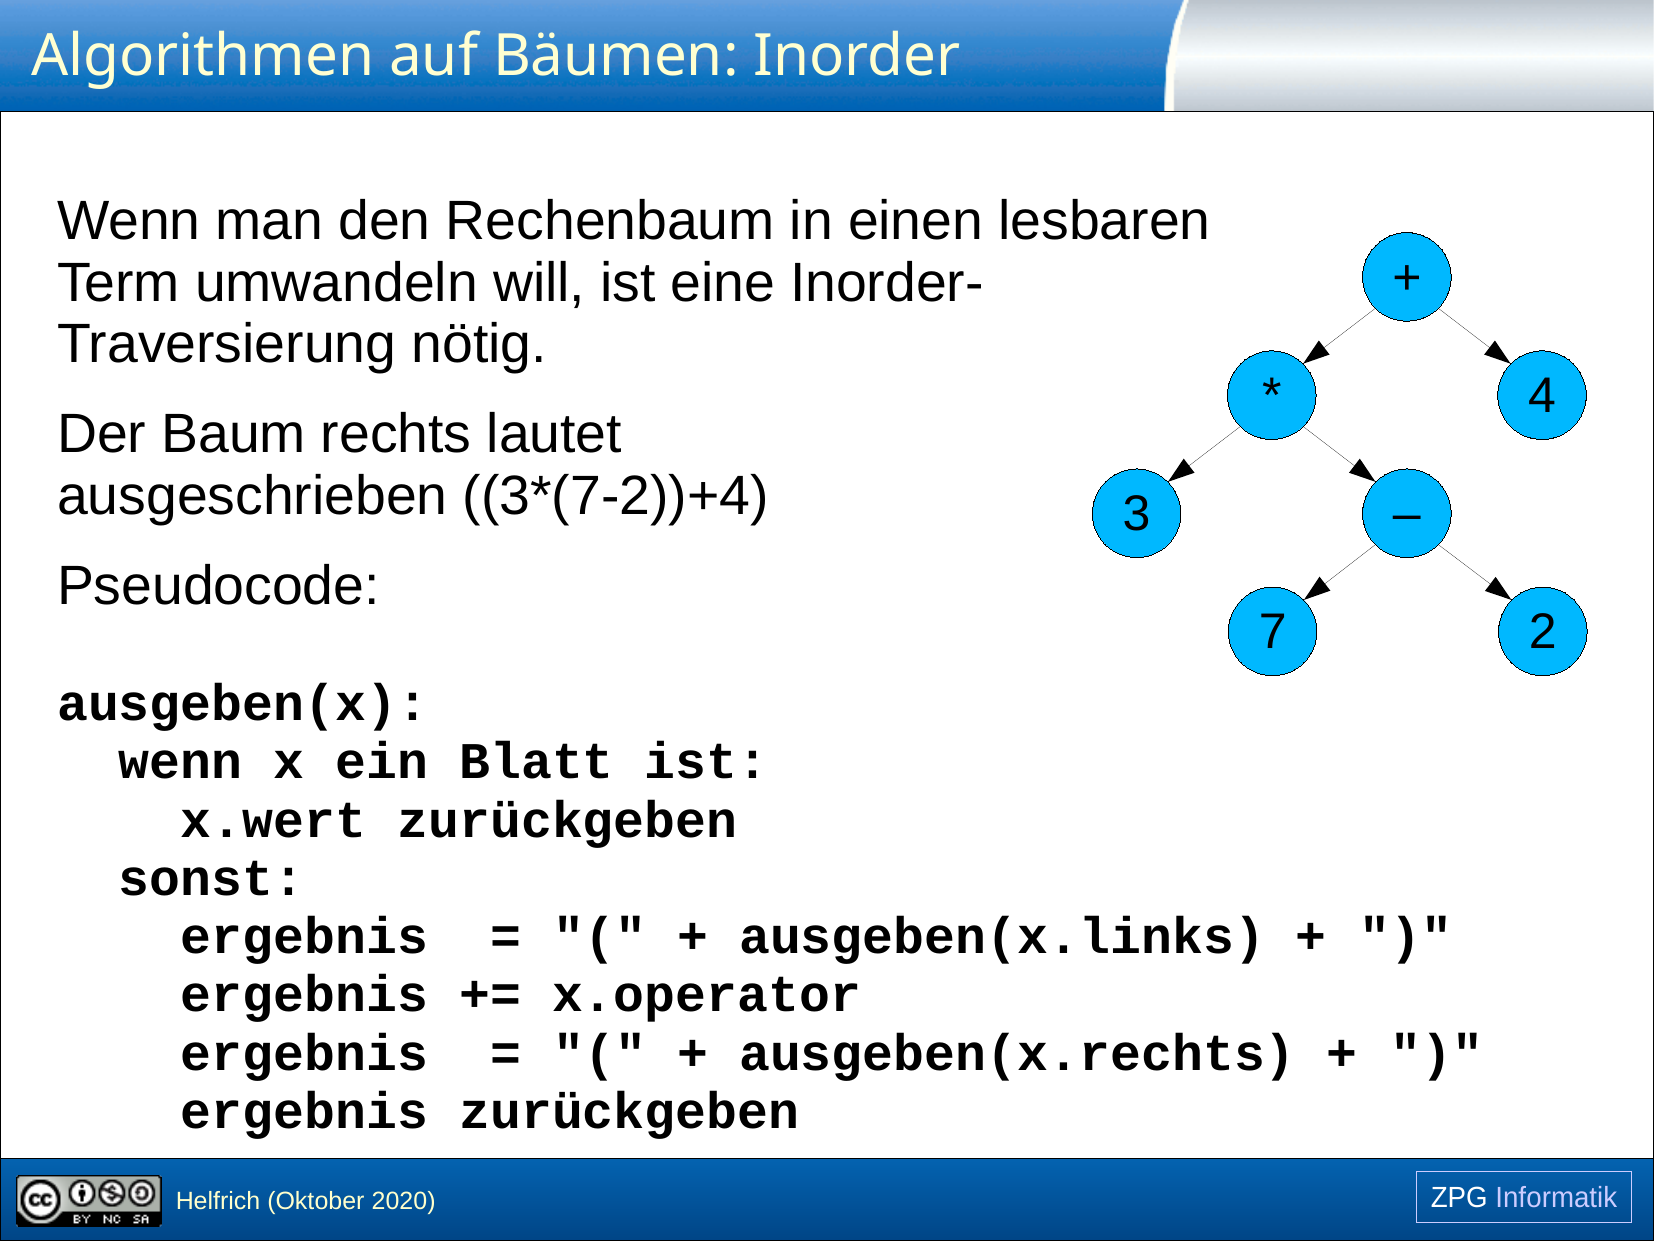

# Algorithmen auf Bäumen: Inorder
Wenn man den Rechenbaum in einen lesbaren
Term umwandeln will, ist eine Inorder-
Traversierung nötig.
Der Baum rechts lautet
ausgeschrieben ((3*(7-2))+4)
Pseudocode:
ausgeben(x):
 wenn x ein Blatt ist:
 x.wert zurückgeben
 sonst:
 ergebnis = "(" + ausgeben(x.links) + ")"
 ergebnis += x.operator
 ergebnis = "(" + ausgeben(x.rechts) + ")"
 ergebnis zurückgeben
+
*
4
3
–
7
2